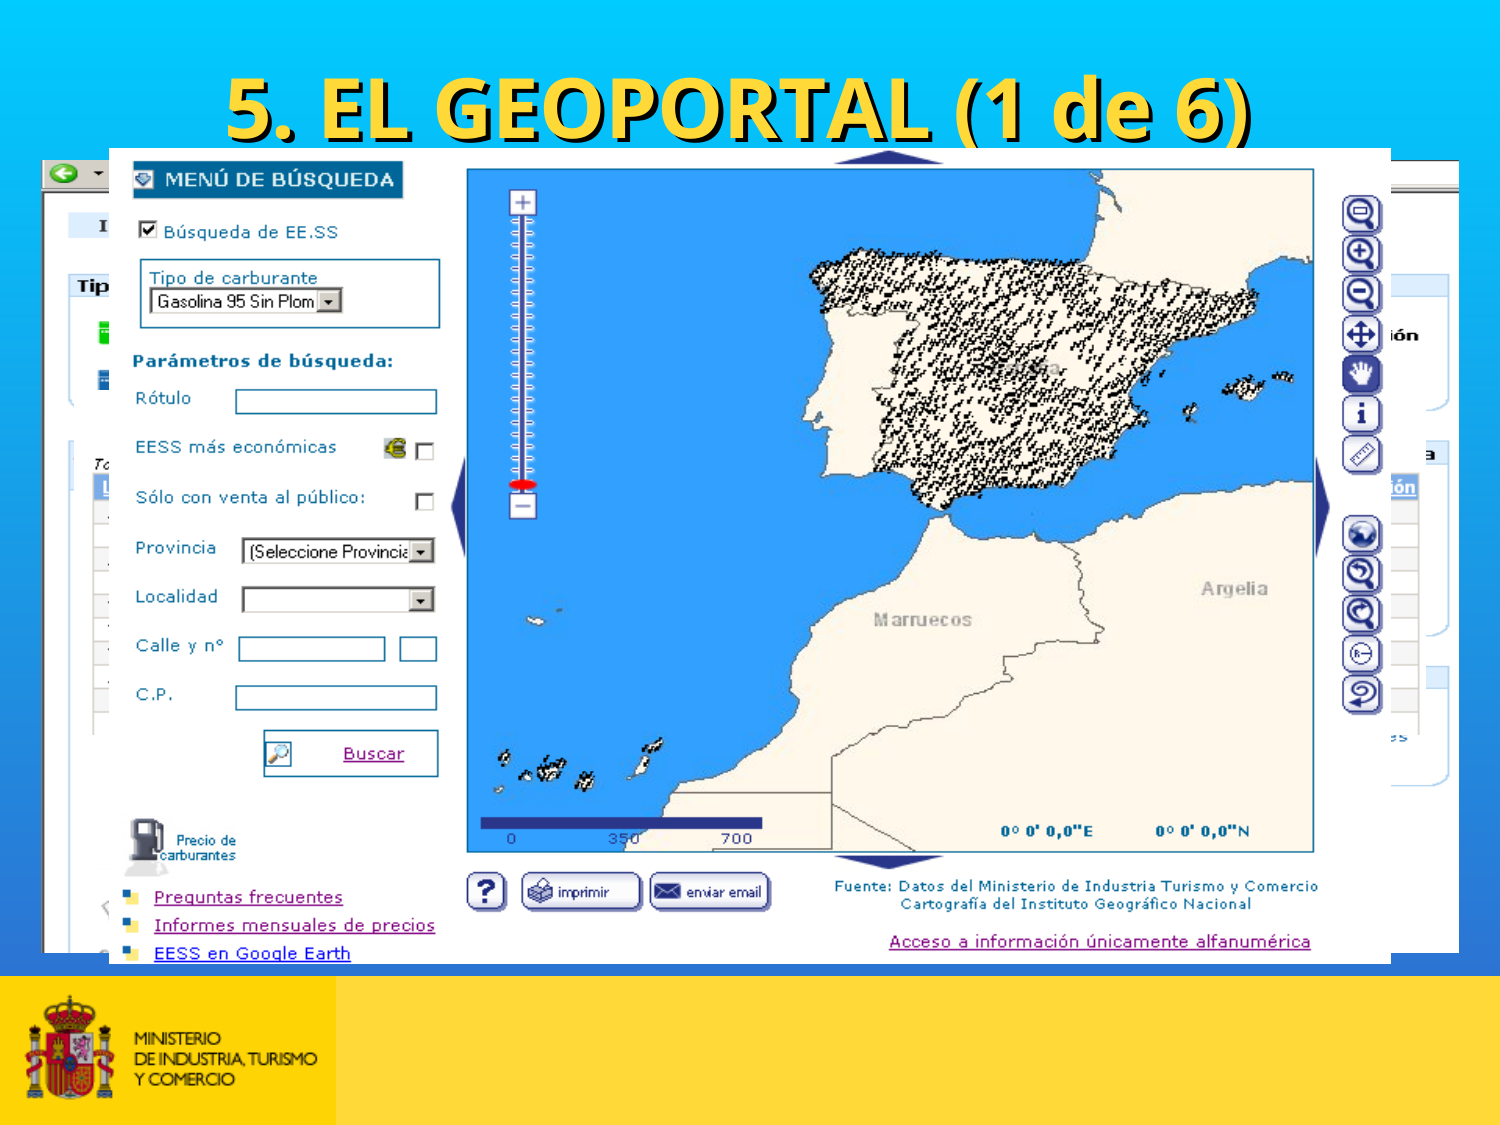

# 5. EL GEOPORTAL (1 de 6)